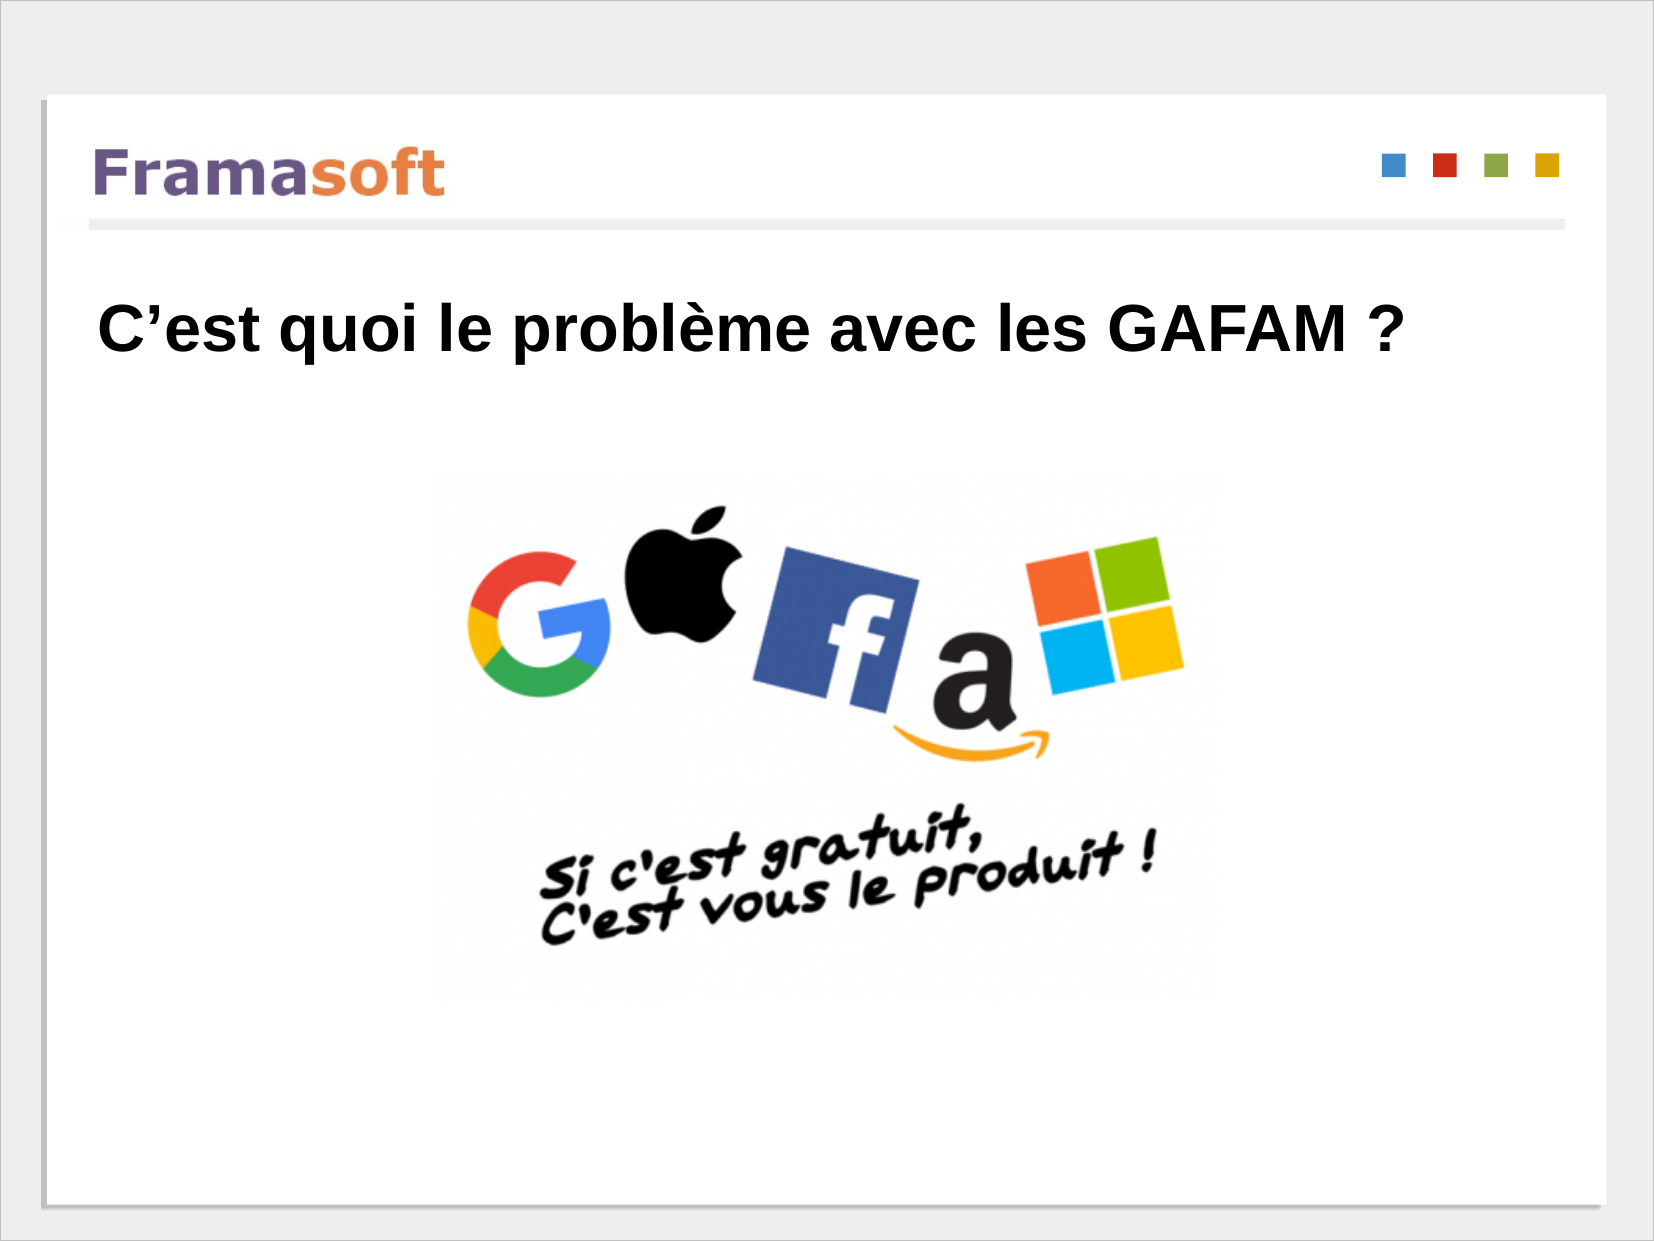

C’est quoi le problème avec les GAFAM ?